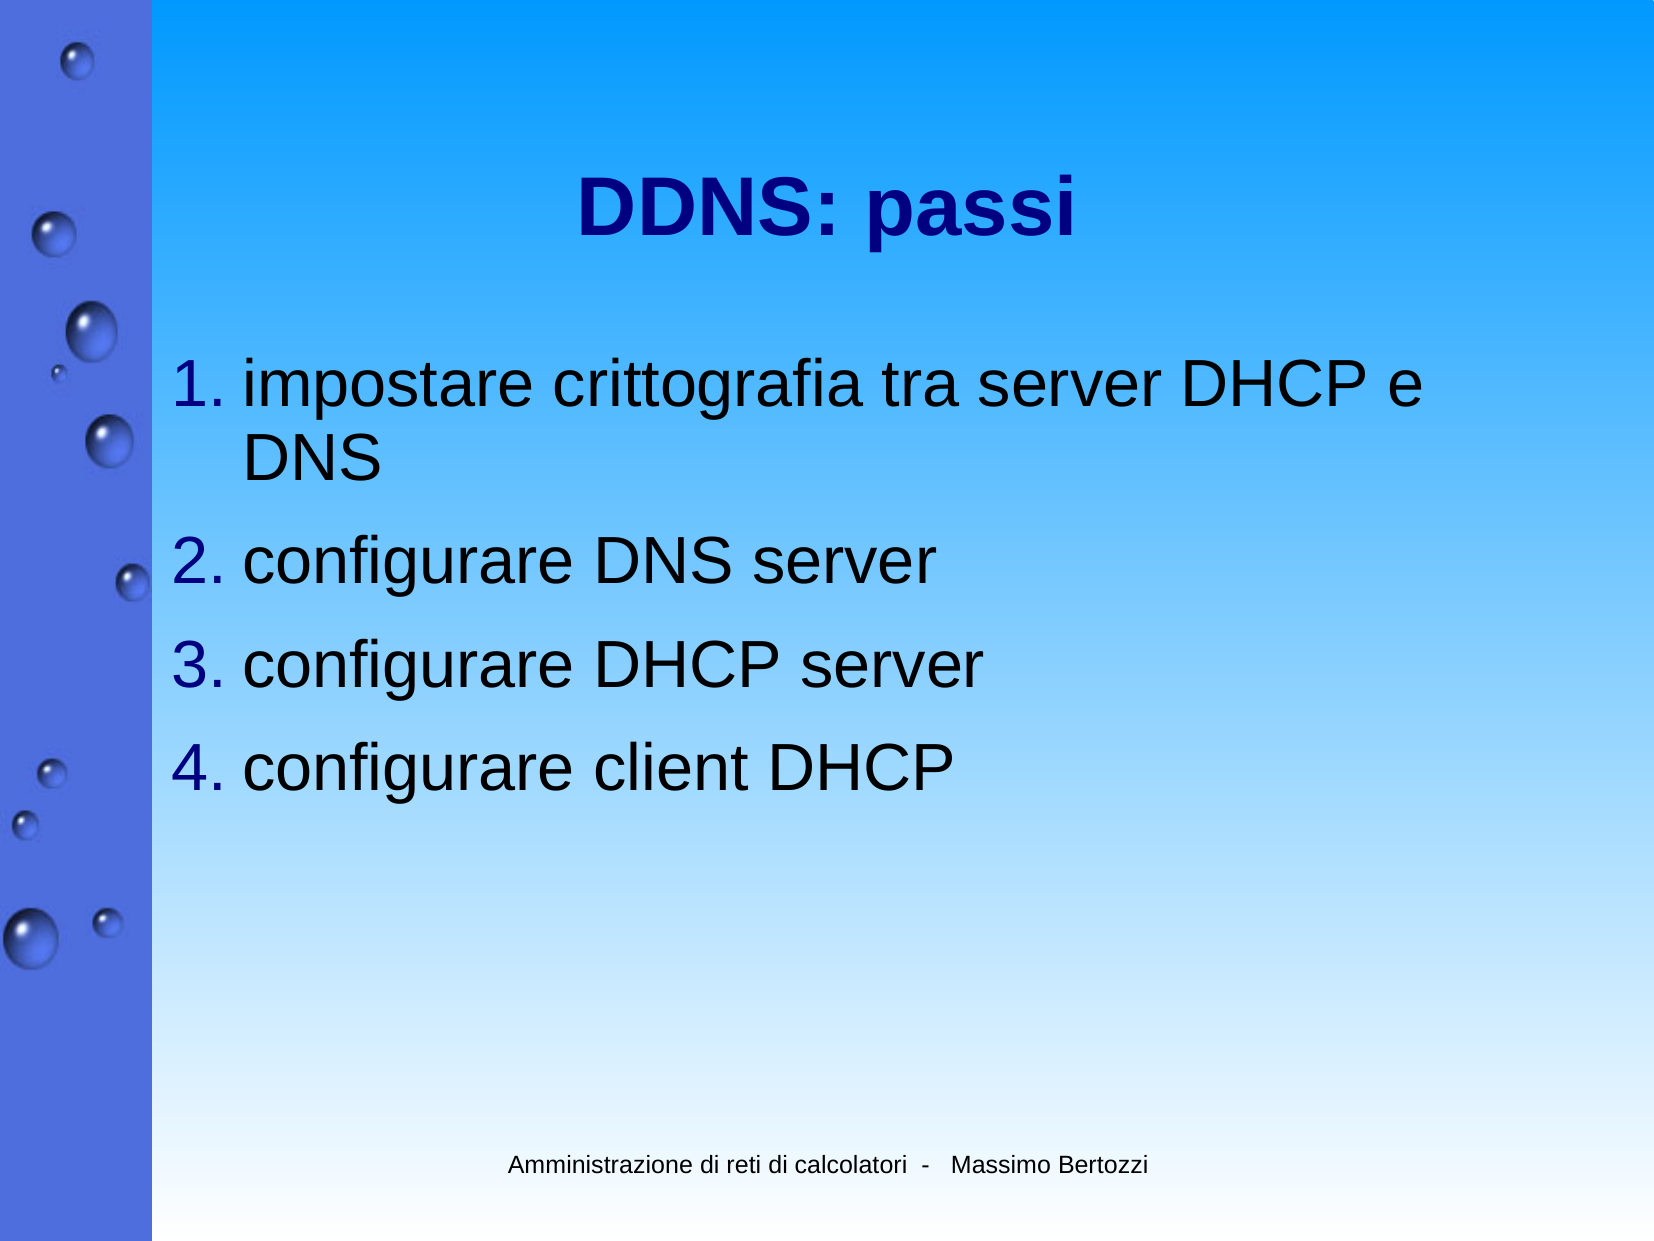

# DDNS: passi
impostare crittografia tra server DHCP e DNS
configurare DNS server
configurare DHCP server
configurare client DHCP